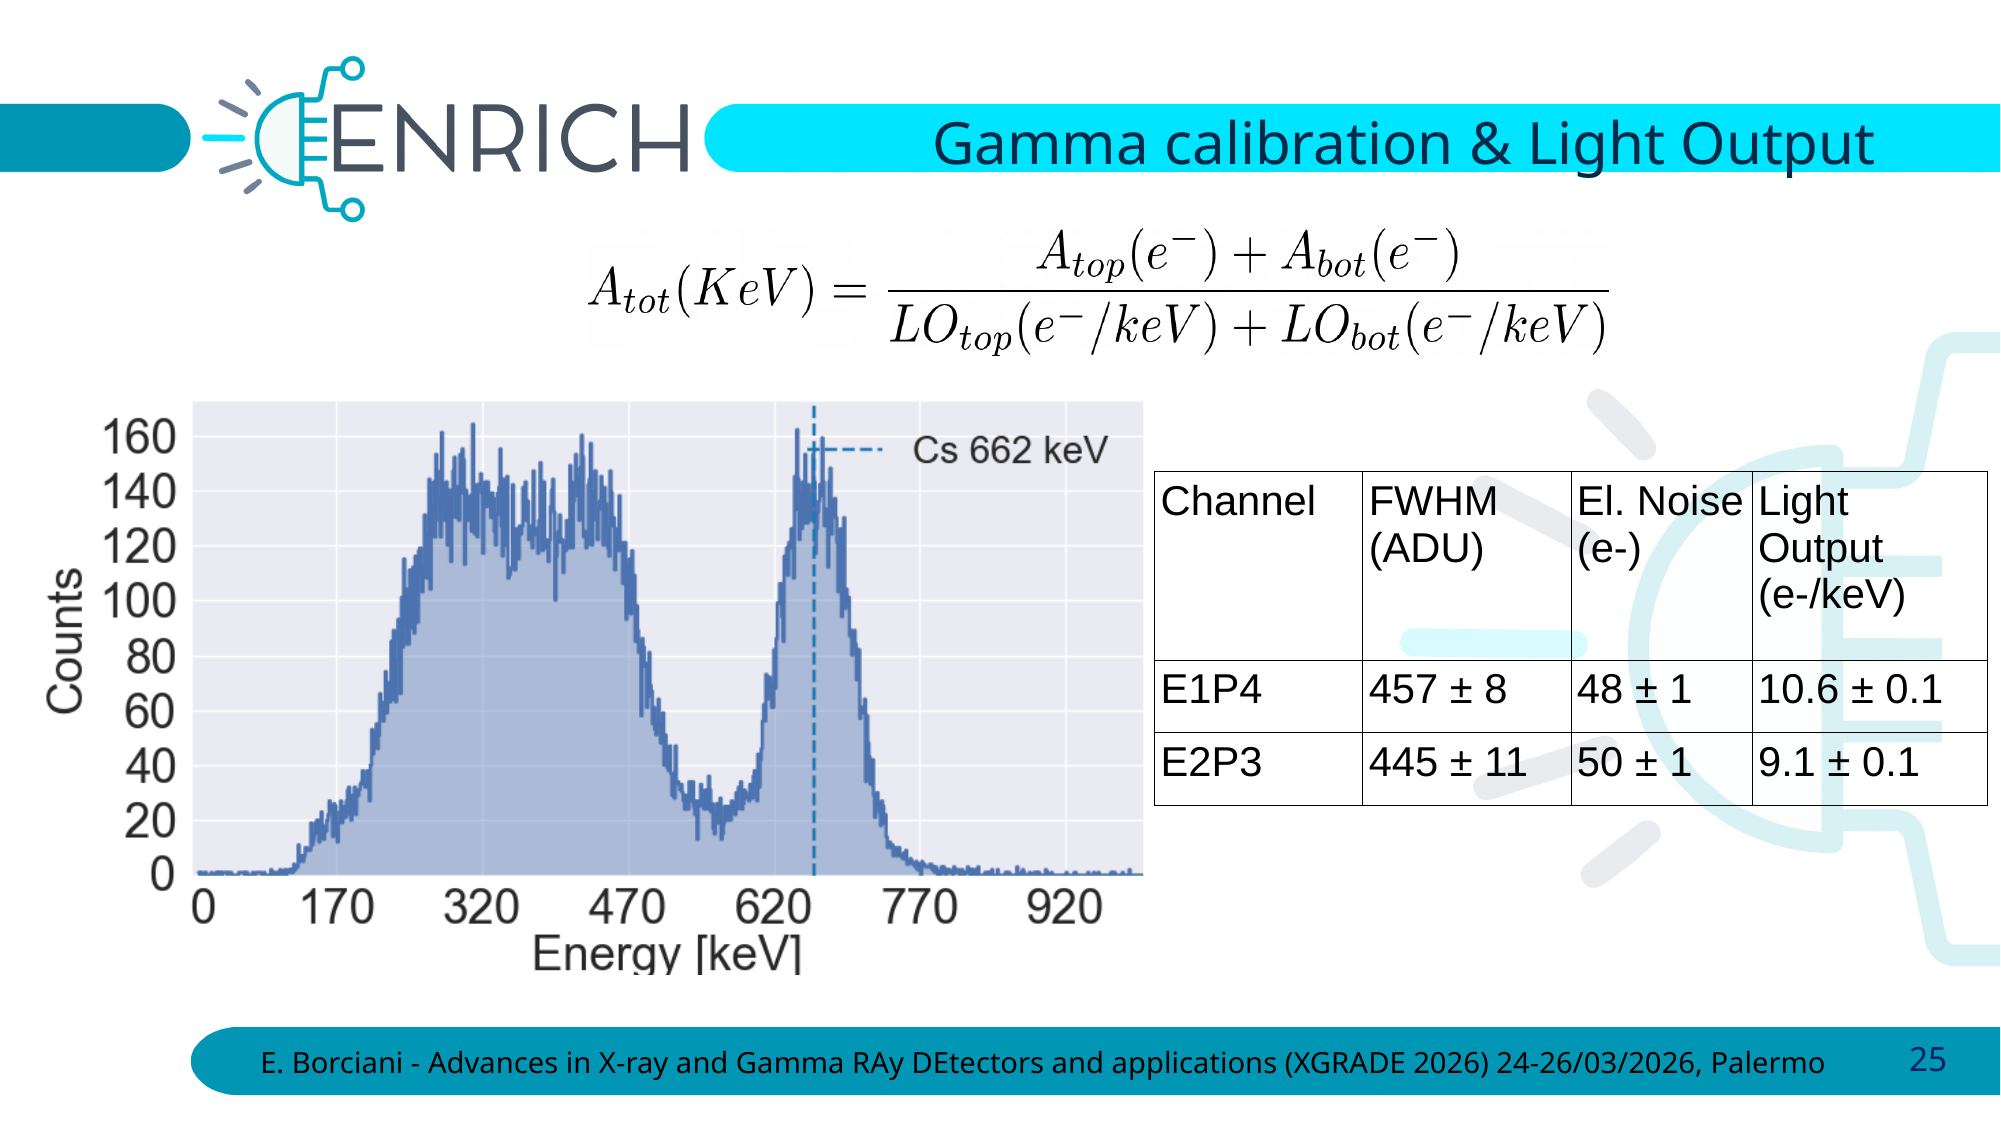

Gamma calibration & Light Output
| Channel | FWHM (ADU) | El. Noise (e-) | Light Output (e-/keV) |
| --- | --- | --- | --- |
| E1P4 | 457 ± 8 | 48 ± 1 | 10.6 ± 0.1 |
| E2P3 | 445 ± 11 | 50 ± 1 | 9.1 ± 0.1 |
E. Borciani - Advances in X-ray and Gamma RAy DEtectors and applications (XGRADE 2026) 24-26/03/2026, Palermo